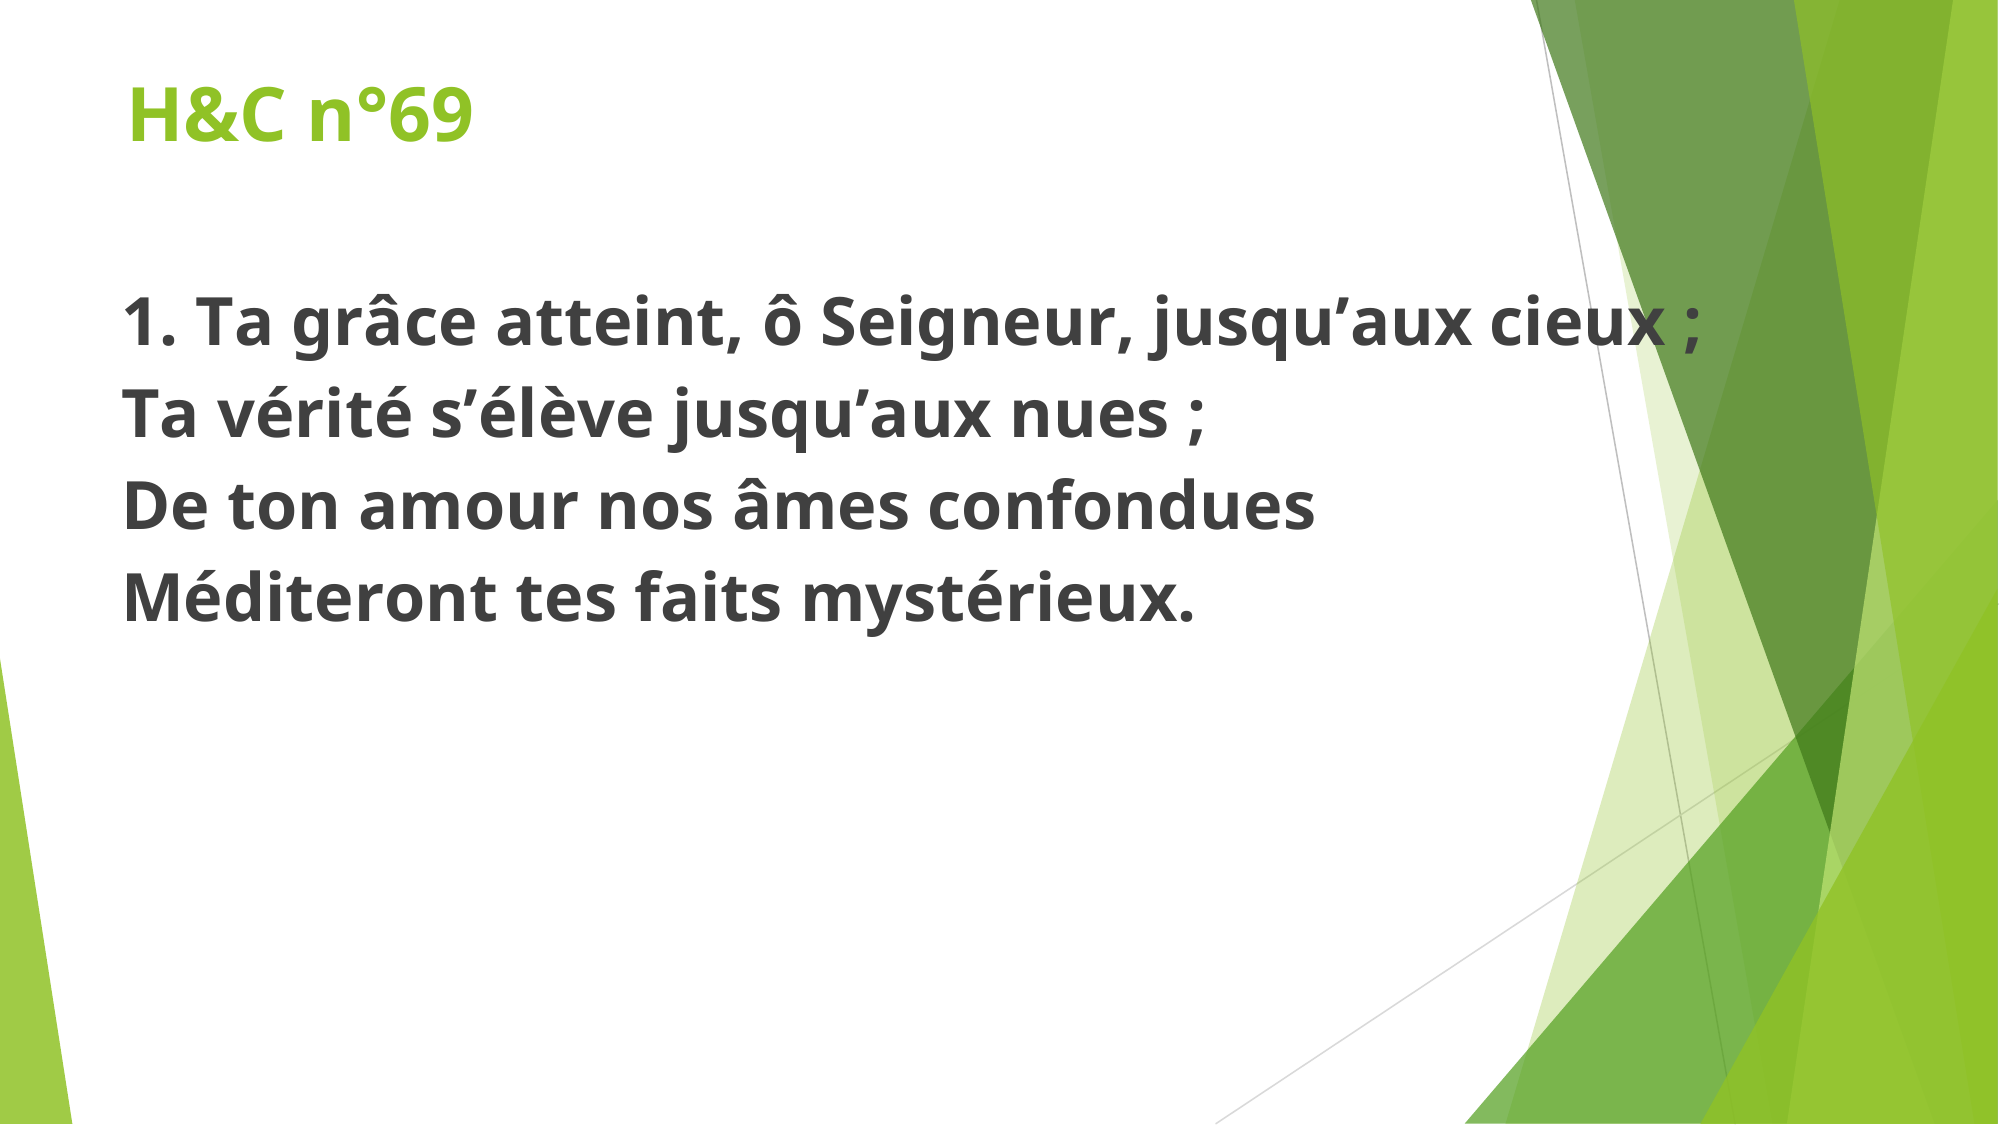

H&C n°69
1. Ta grâce atteint, ô Seigneur, jusqu’aux cieux ;
Ta vérité s’élève jusqu’aux nues ;
De ton amour nos âmes confondues
Méditeront tes faits mystérieux.